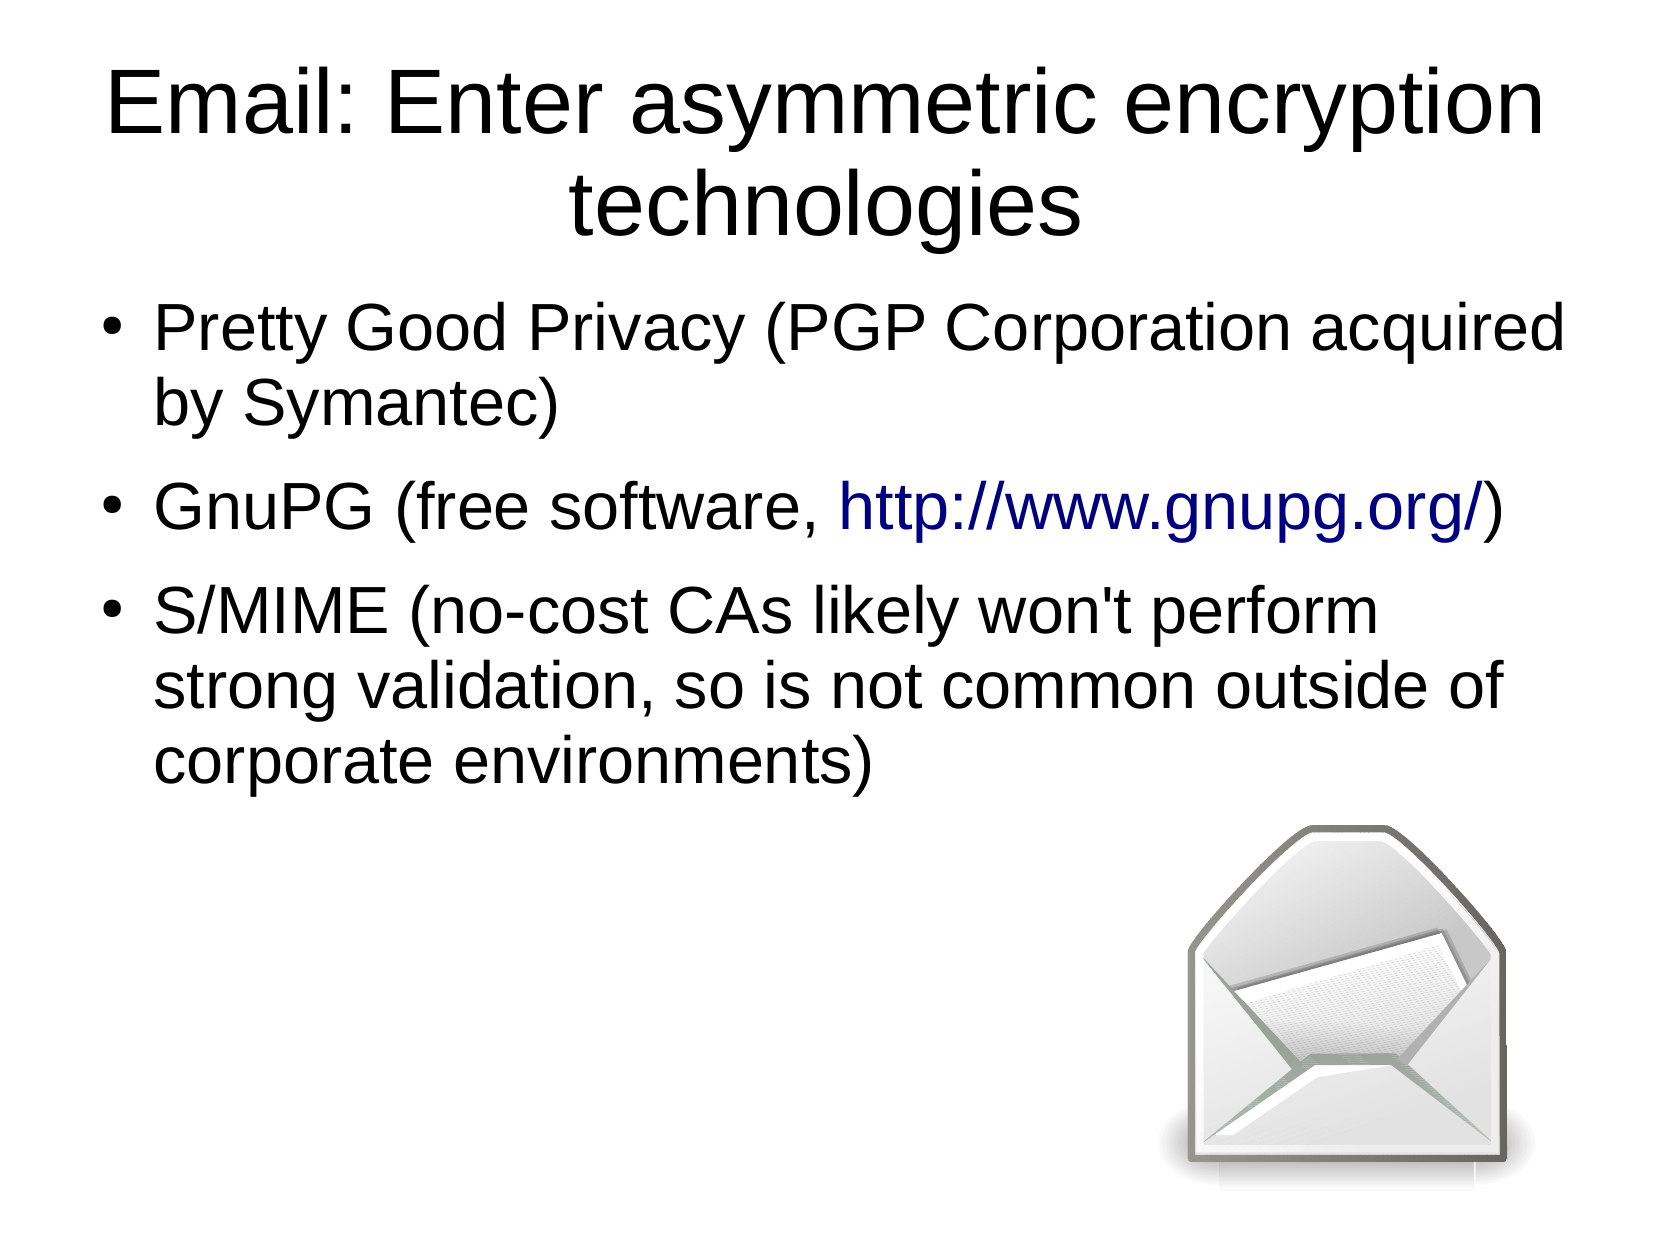

# Email: Enter asymmetric encryption technologies
Pretty Good Privacy (PGP Corporation acquired by Symantec)
GnuPG (free software, http://www.gnupg.org/)
S/MIME (no-cost CAs likely won't perform strong validation, so is not common outside of corporate environments)